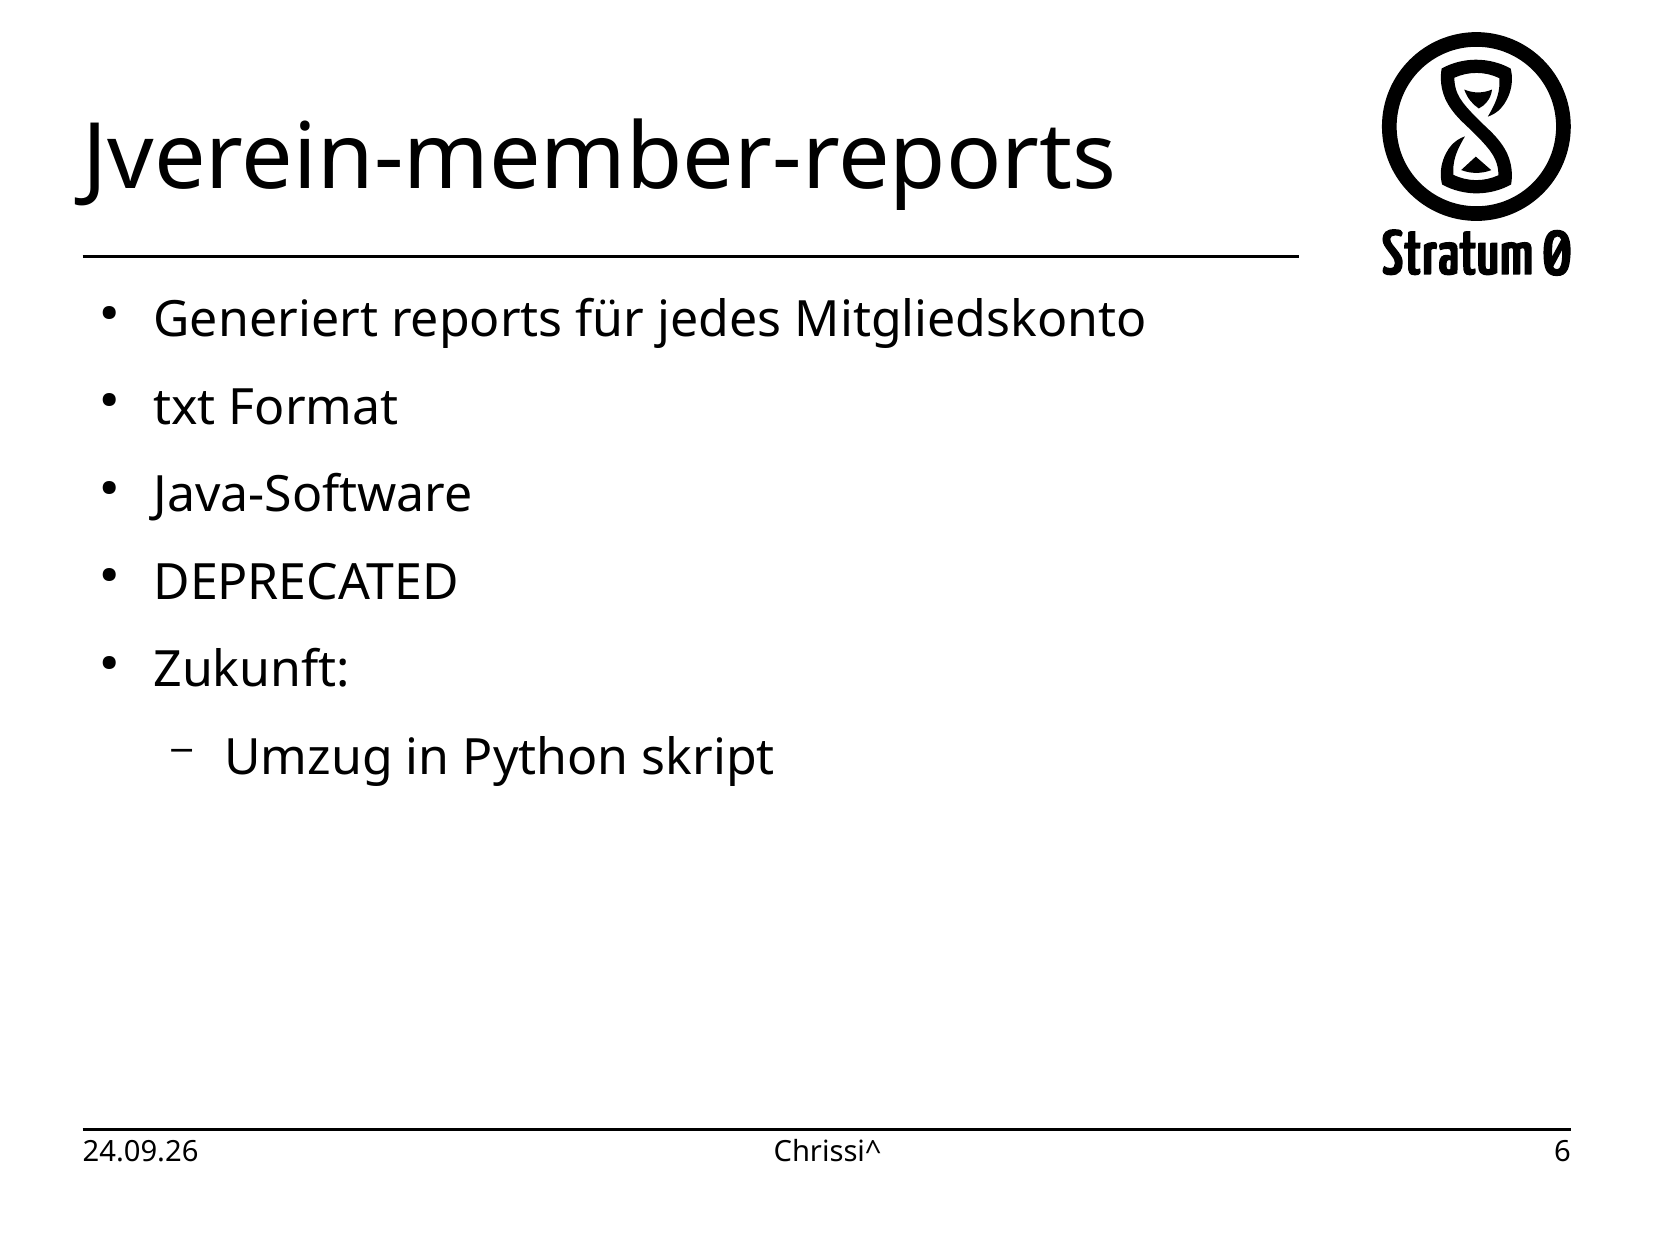

# Jverein-member-reports
Generiert reports für jedes Mitgliedskonto
txt Format
Java-Software
DEPRECATED
Zukunft:
Umzug in Python skript
Chrissi^
6